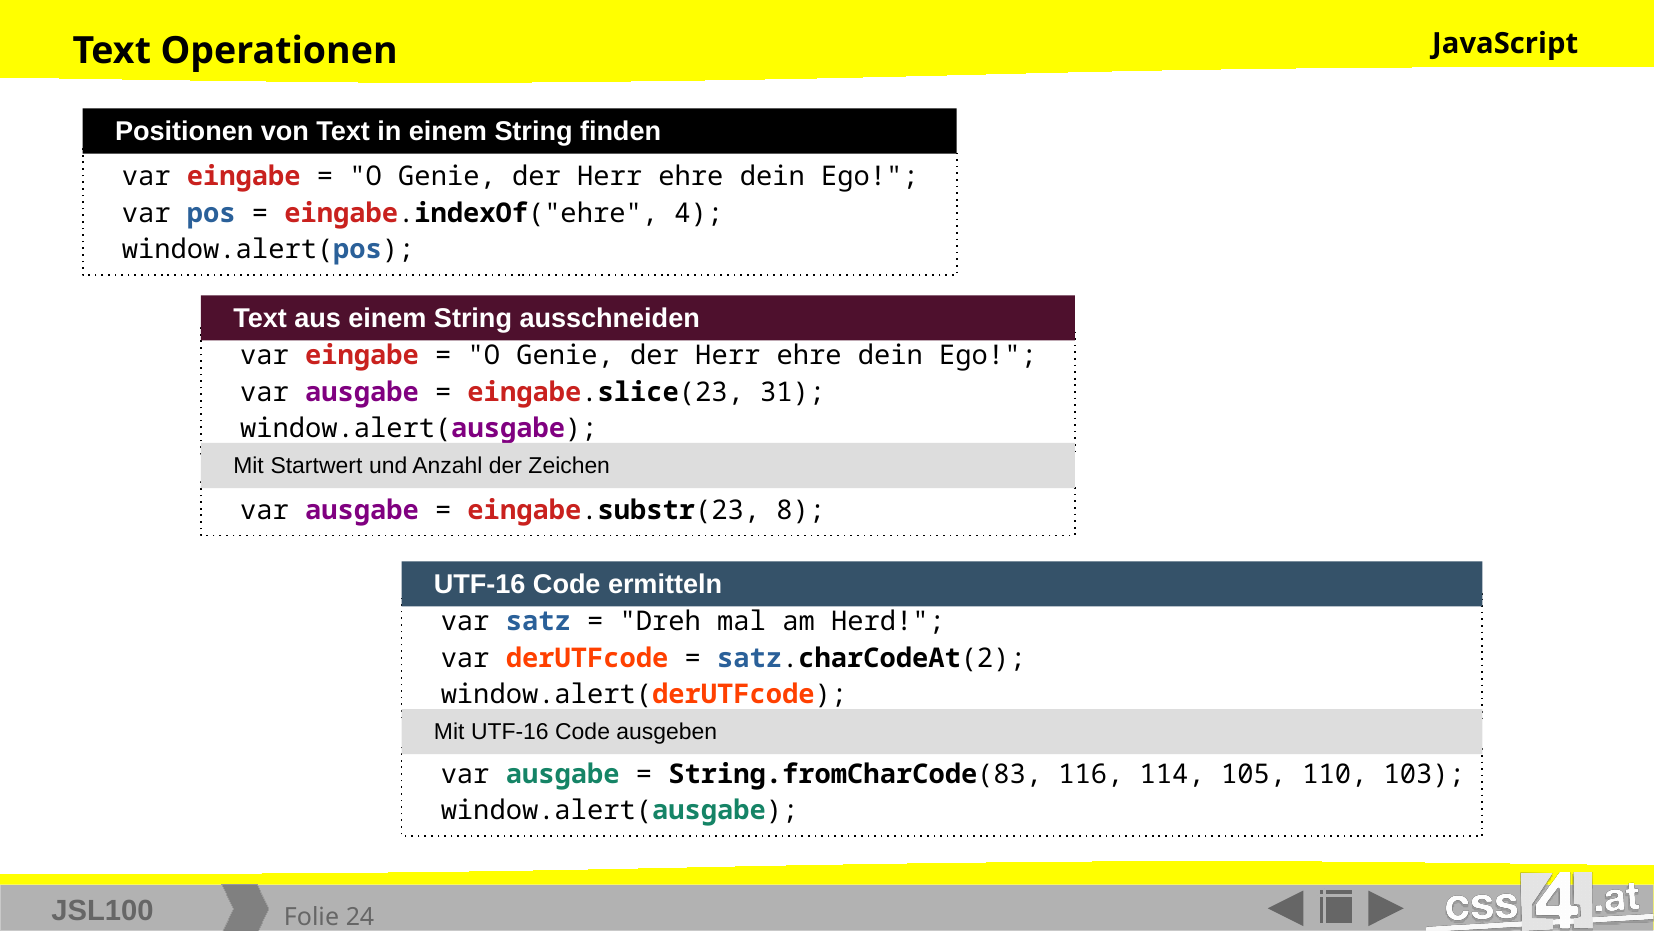

JavaScript
Text Operationen
Positionen von Text in einem String finden
var eingabe = "O Genie, der Herr ehre dein Ego!";
var pos = eingabe.indexOf("ehre", 4);
window.alert(pos);
Text aus einem String ausschneiden
var eingabe = "O Genie, der Herr ehre dein Ego!";
var ausgabe = eingabe.slice(23, 31);
window.alert(ausgabe);
Mit Startwert und Anzahl der Zeichen
var ausgabe = eingabe.substr(23, 8);
UTF-16 Code ermitteln
var satz = "Dreh mal am Herd!";
var derUTFcode = satz.charCodeAt(2);
window.alert(derUTFcode);
Mit UTF-16 Code ausgeben
var ausgabe = String.fromCharCode(83, 116, 114, 105, 110, 103);
window.alert(ausgabe);
JSL100
Folie